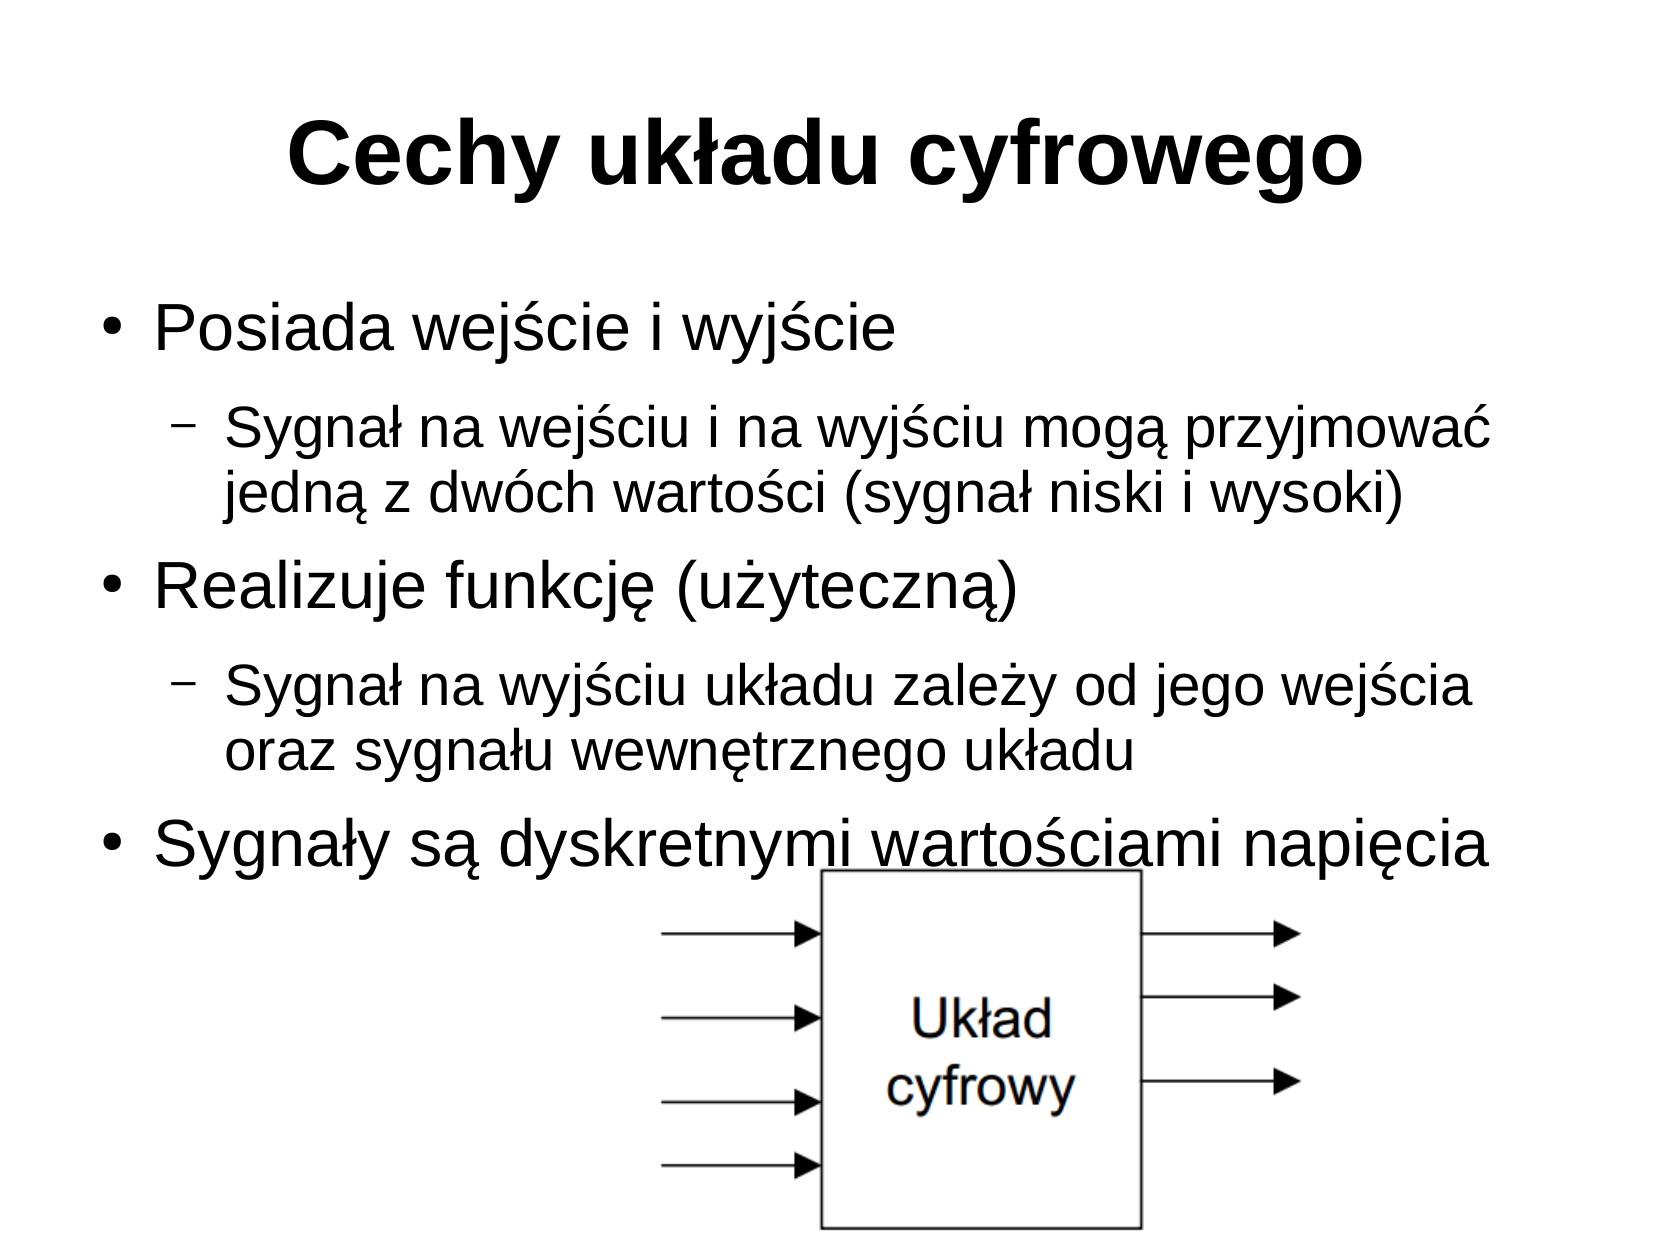

# Cechy układu cyfrowego
Posiada wejście i wyjście
Sygnał na wejściu i na wyjściu mogą przyjmować jedną z dwóch wartości (sygnał niski i wysoki)
Realizuje funkcję (użyteczną)
Sygnał na wyjściu układu zależy od jego wejścia oraz sygnału wewnętrznego układu
Sygnały są dyskretnymi wartościami napięcia